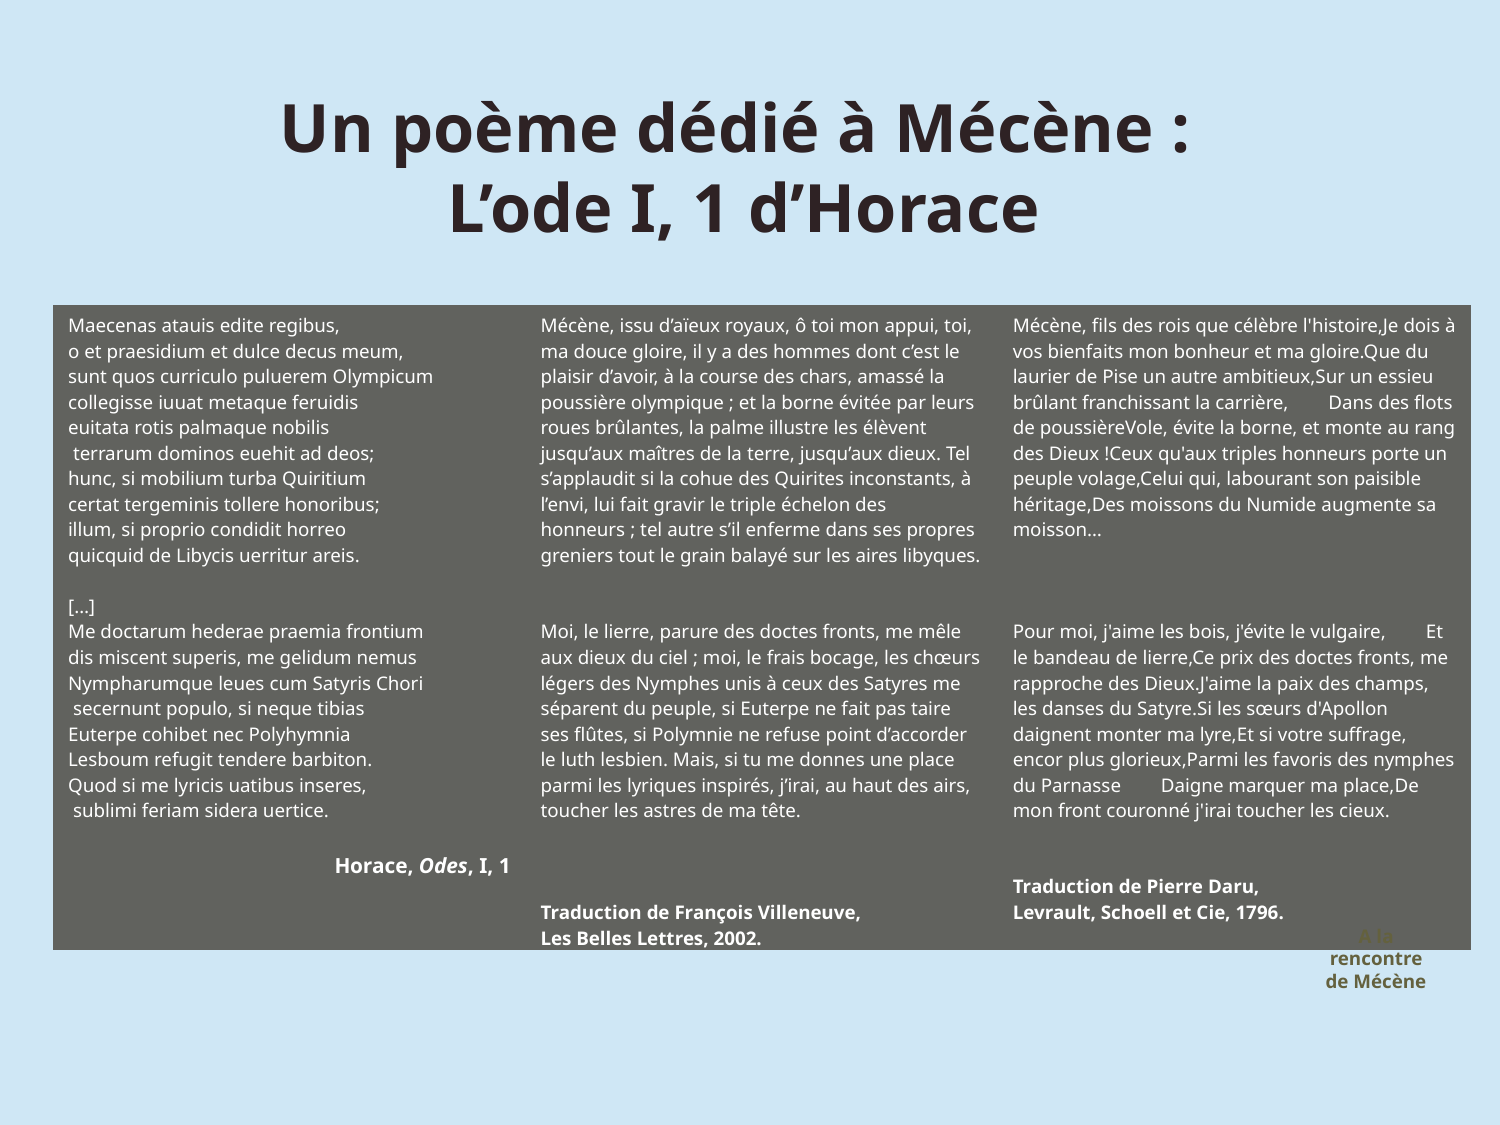

Un poème dédié à Mécène :
L’ode I, 1 d’Horace
| Maecenas atauis edite regibus, o et praesidium et dulce decus meum, sunt quos curriculo puluerem Olympicum collegisse iuuat metaque feruidis euitata rotis palmaque nobilis     terrarum dominos euehit ad deos; hunc, si mobilium turba Quiritium certat tergeminis tollere honoribus; illum, si proprio condidit horreo quicquid de Libycis uerritur areis.    […] Me doctarum hederae praemia frontium dis miscent superis, me gelidum nemus Nympharumque leues cum Satyris Chori secernunt populo, si neque tibias Euterpe cohibet nec Polyhymnia Lesboum refugit tendere barbiton. Quod si me lyricis uatibus inseres,     sublimi feriam sidera uertice. Horace, Odes, I, 1 | Mécène, issu d’aïeux royaux, ô toi mon appui, toi, ma douce gloire, il y a des hommes dont c’est le plaisir d’avoir, à la course des chars, amassé la poussière olympique ; et la borne évitée par leurs roues brûlantes, la palme illustre les élèvent jusqu’aux maîtres de la terre, jusqu’aux dieux. Tel s’applaudit si la cohue des Quirites inconstants, à l’envi, lui fait gravir le triple échelon des honneurs ; tel autre s’il enferme dans ses propres greniers tout le grain balayé sur les aires libyques. Moi, le lierre, parure des doctes fronts, me mêle aux dieux du ciel ; moi, le frais bocage, les chœurs légers des Nymphes unis à ceux des Satyres me séparent du peuple, si Euterpe ne fait pas taire ses flûtes, si Polymnie ne refuse point d’accorder le luth lesbien. Mais, si tu me donnes une place parmi les lyriques inspirés, j’irai, au haut des airs, toucher les astres de ma tête. Traduction de François Villeneuve, Les Belles Lettres, 2002. | Mécène, fils des rois que célèbre l'histoire,Je dois à vos bienfaits mon bonheur et ma gloire.Que du laurier de Pise un autre ambitieux,Sur un essieu brûlant franchissant la carrière, Dans des flots de poussièreVole, évite la borne, et monte au rang des Dieux !Ceux qu'aux triples honneurs porte un peuple volage,Celui qui, labourant son paisible héritage,Des moissons du Numide augmente sa moisson… Pour moi, j'aime les bois, j'évite le vulgaire, Et le bandeau de lierre,Ce prix des doctes fronts, me rapproche des Dieux.J'aime la paix des champs, les danses du Satyre.Si les sœurs d'Apollon daignent monter ma lyre,Et si votre suffrage, encor plus glorieux,Parmi les favoris des nymphes du Parnasse Daigne marquer ma place,De mon front couronné j'irai toucher les cieux. Traduction de Pierre Daru, Levrault, Schoell et Cie, 1796. |
| --- | --- | --- |
A la rencontre de Mécène